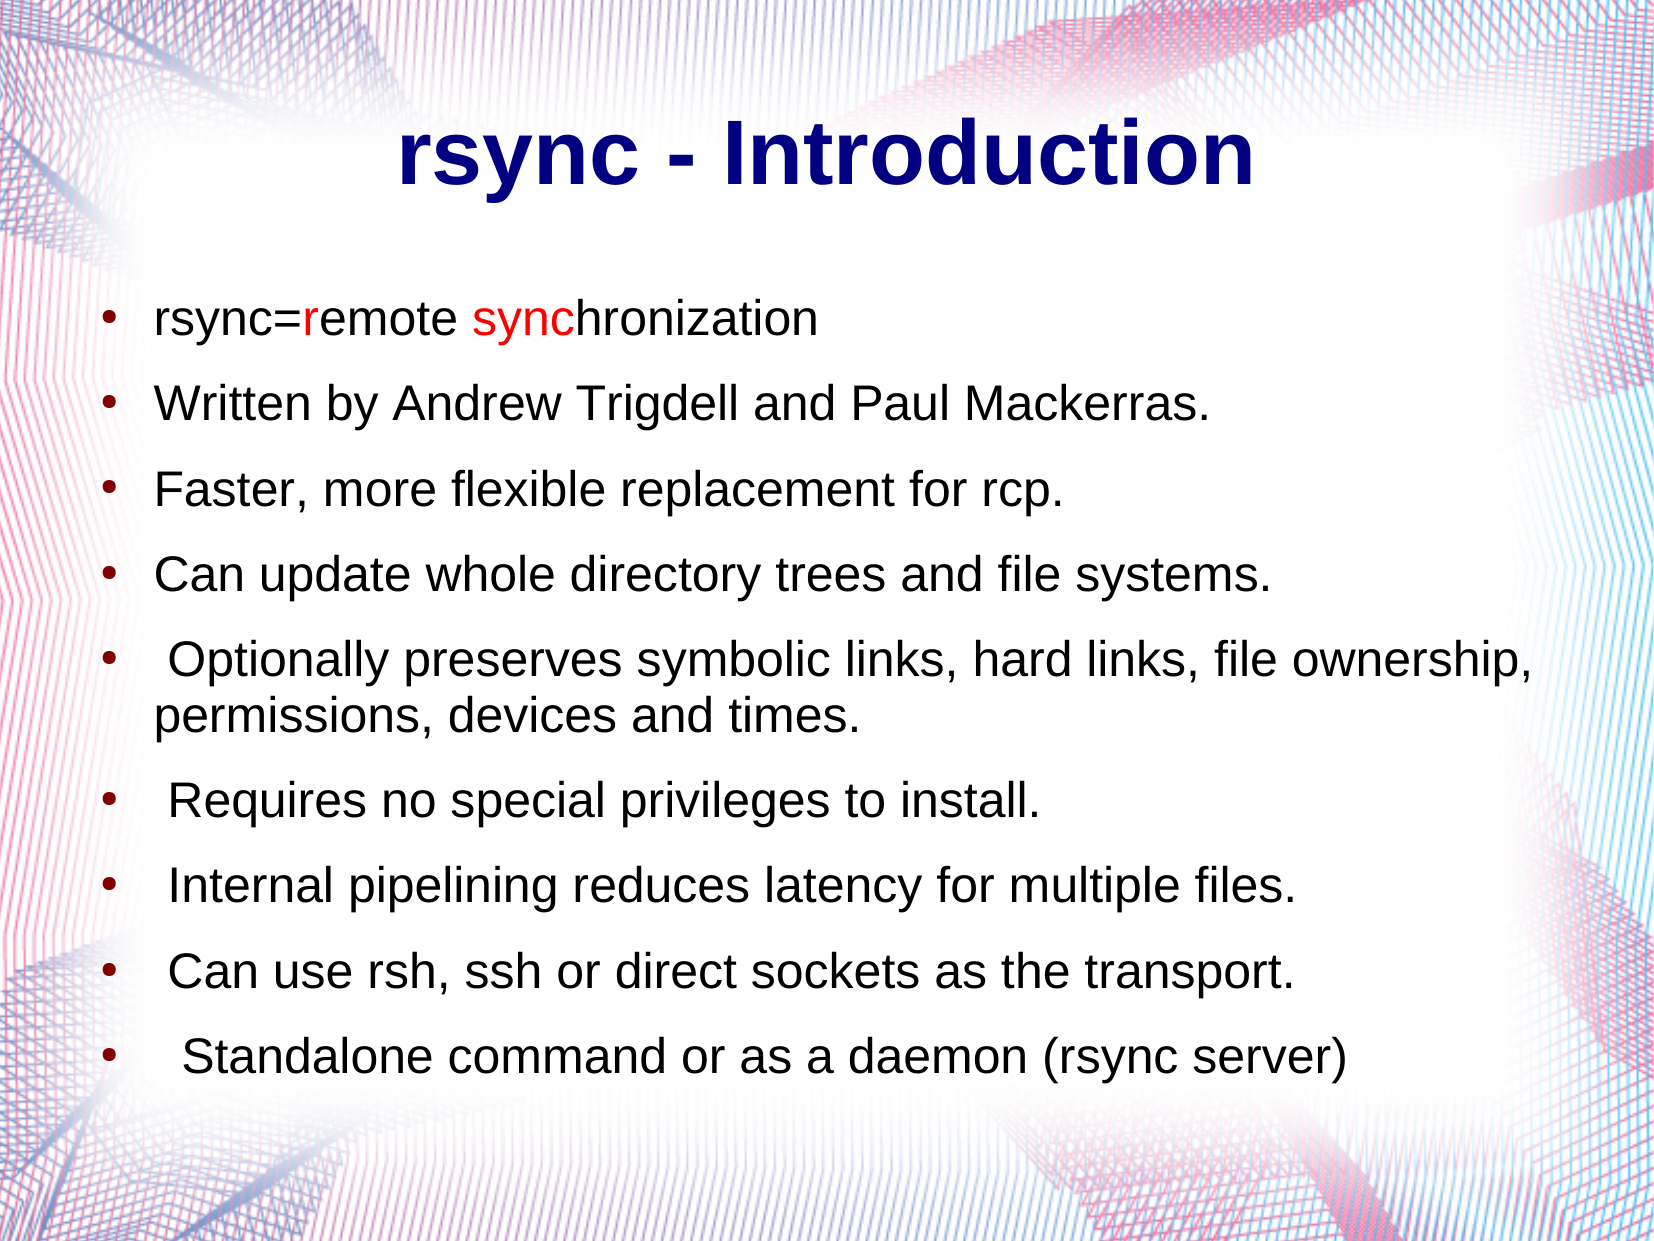

# rsync - Introduction
rsync=remote synchronization
Written by Andrew Trigdell and Paul Mackerras.
Faster, more flexible replacement for rcp.
Can update whole directory trees and file systems.
 Optionally preserves symbolic links, hard links, file ownership, permissions, devices and times.
 Requires no special privileges to install.
 Internal pipelining reduces latency for multiple files.
 Can use rsh, ssh or direct sockets as the transport.
 Standalone command or as a daemon (rsync server)